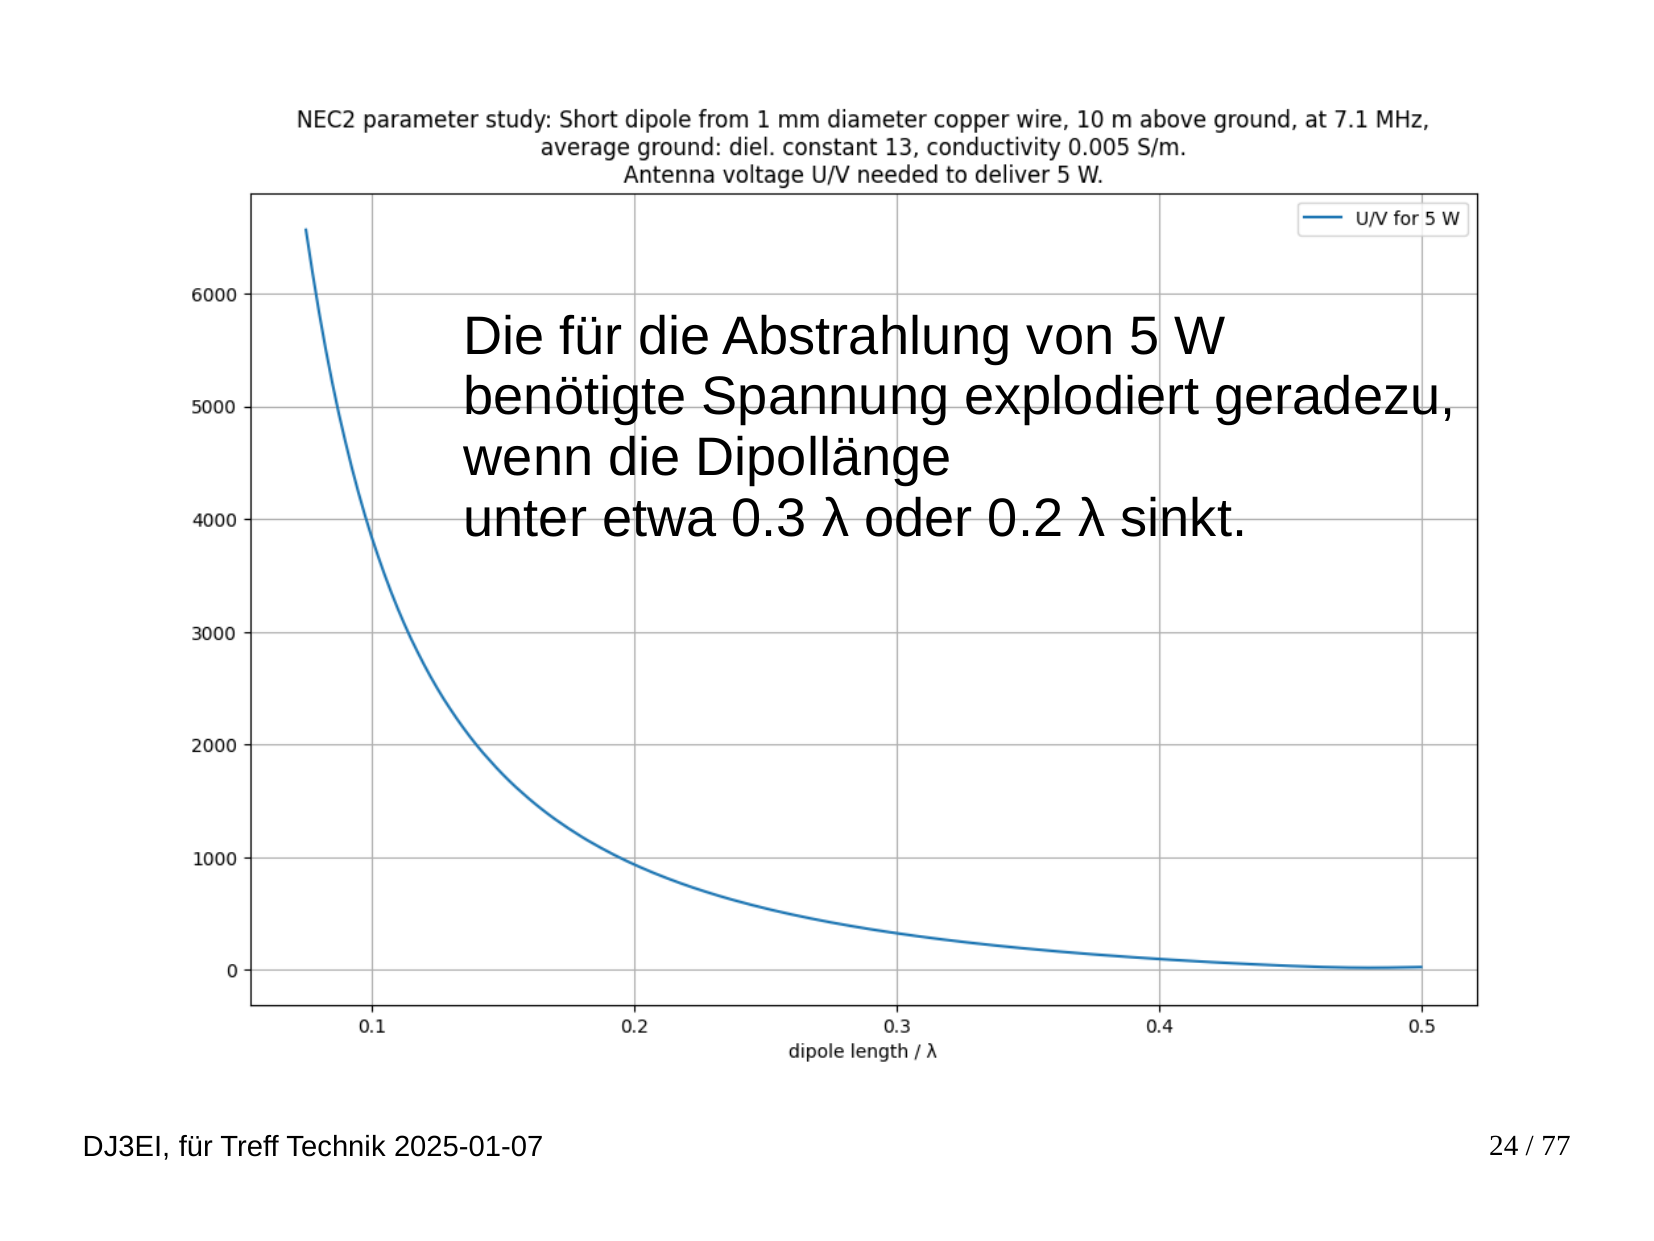

Die für die Abstrahlung von 5 W
benötigte Spannung explodiert geradezu,
wenn die Dipollänge
unter etwa 0.3 λ oder 0.2 λ sinkt.
24